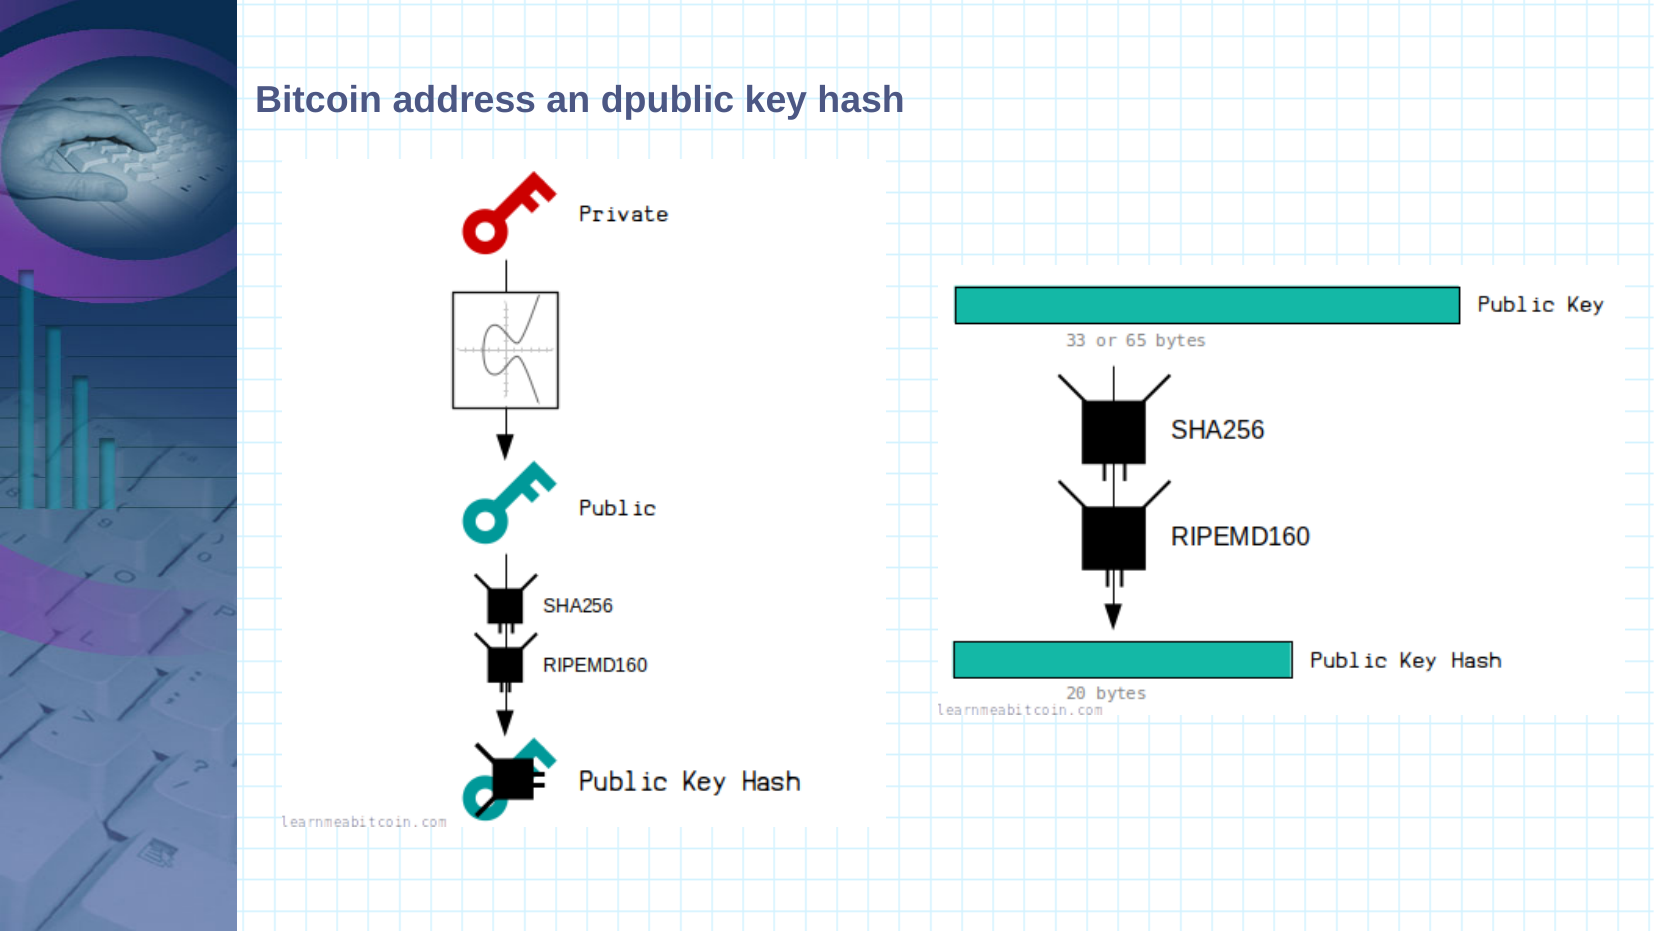

# Bitcoin address an dpublic key hash